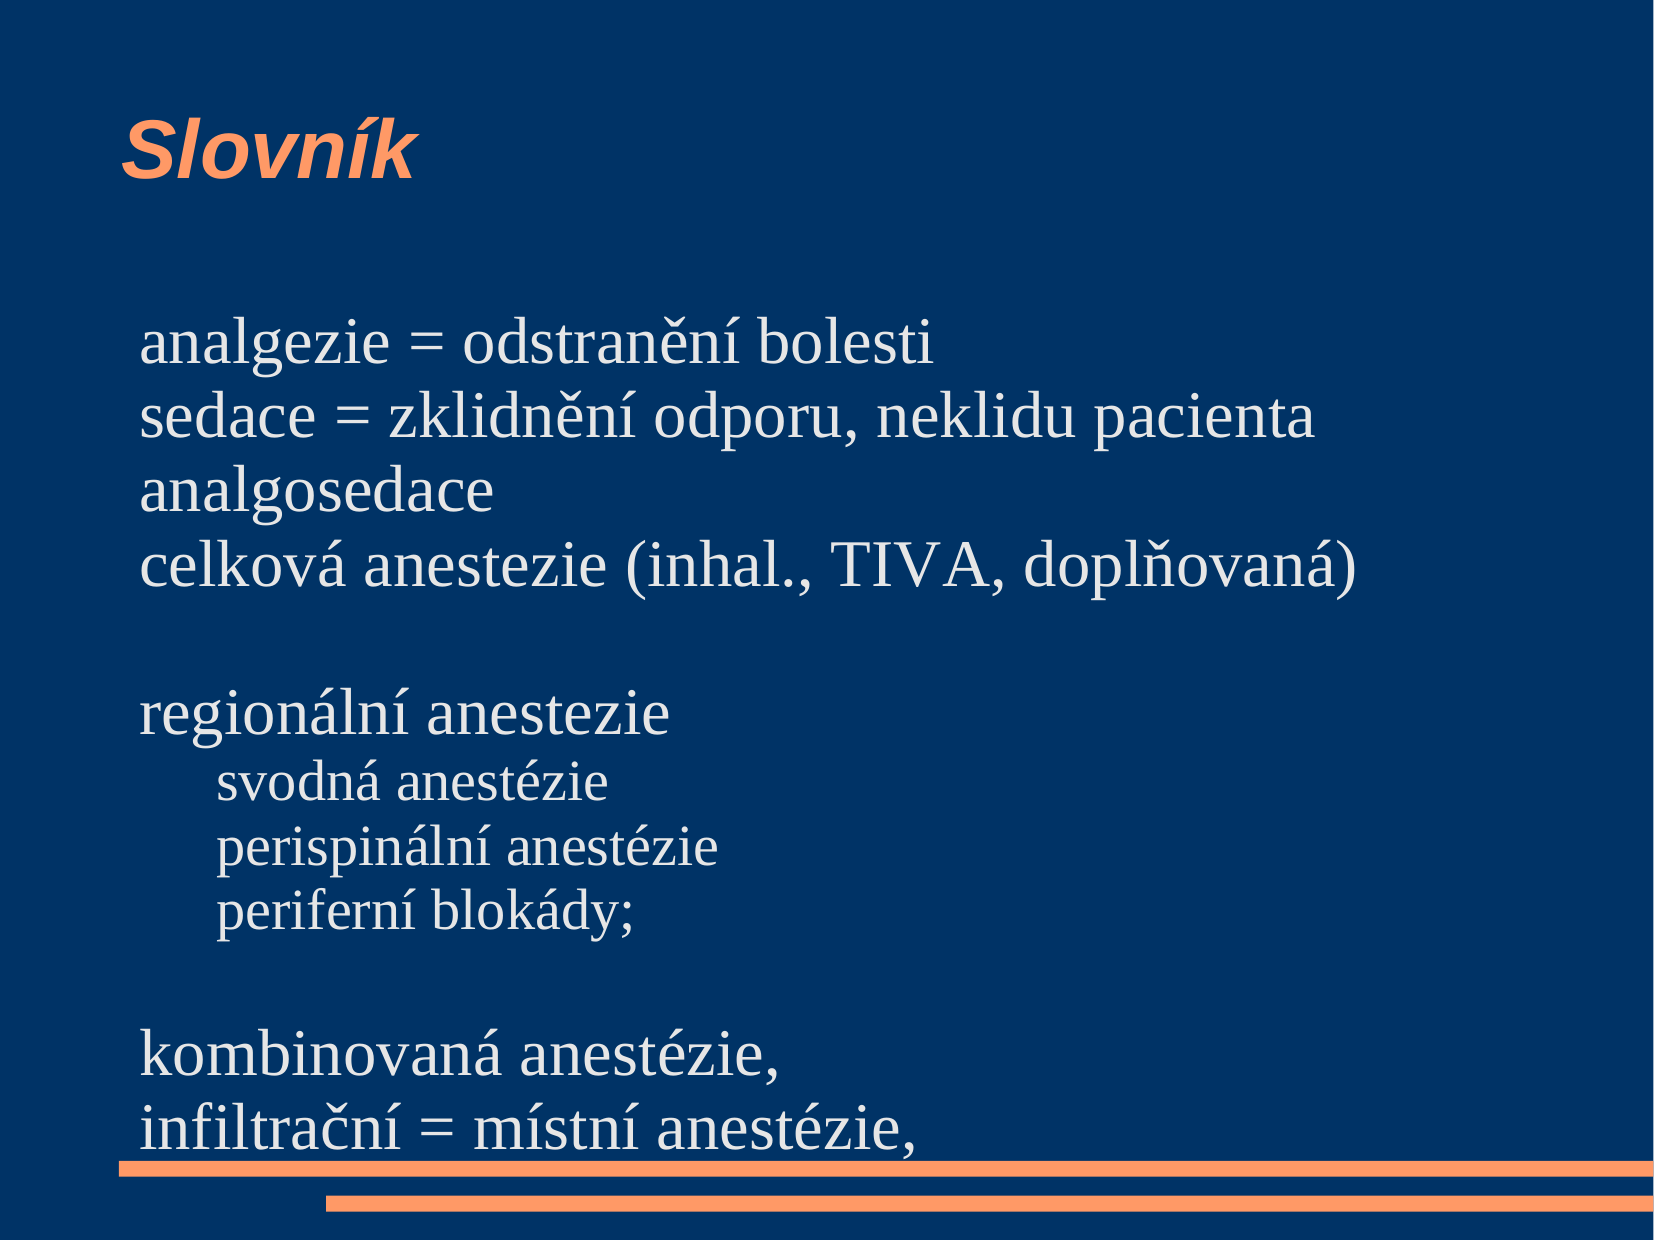

# Slovník
analgezie = odstranění bolesti
sedace = zklidnění odporu, neklidu pacienta
analgosedace
celková anestezie (inhal., TIVA, doplňovaná)
regionální anestezie
svodná anestézie
perispinální anestézie
periferní blokády;
kombinovaná anestézie,
infiltrační = místní anestézie,